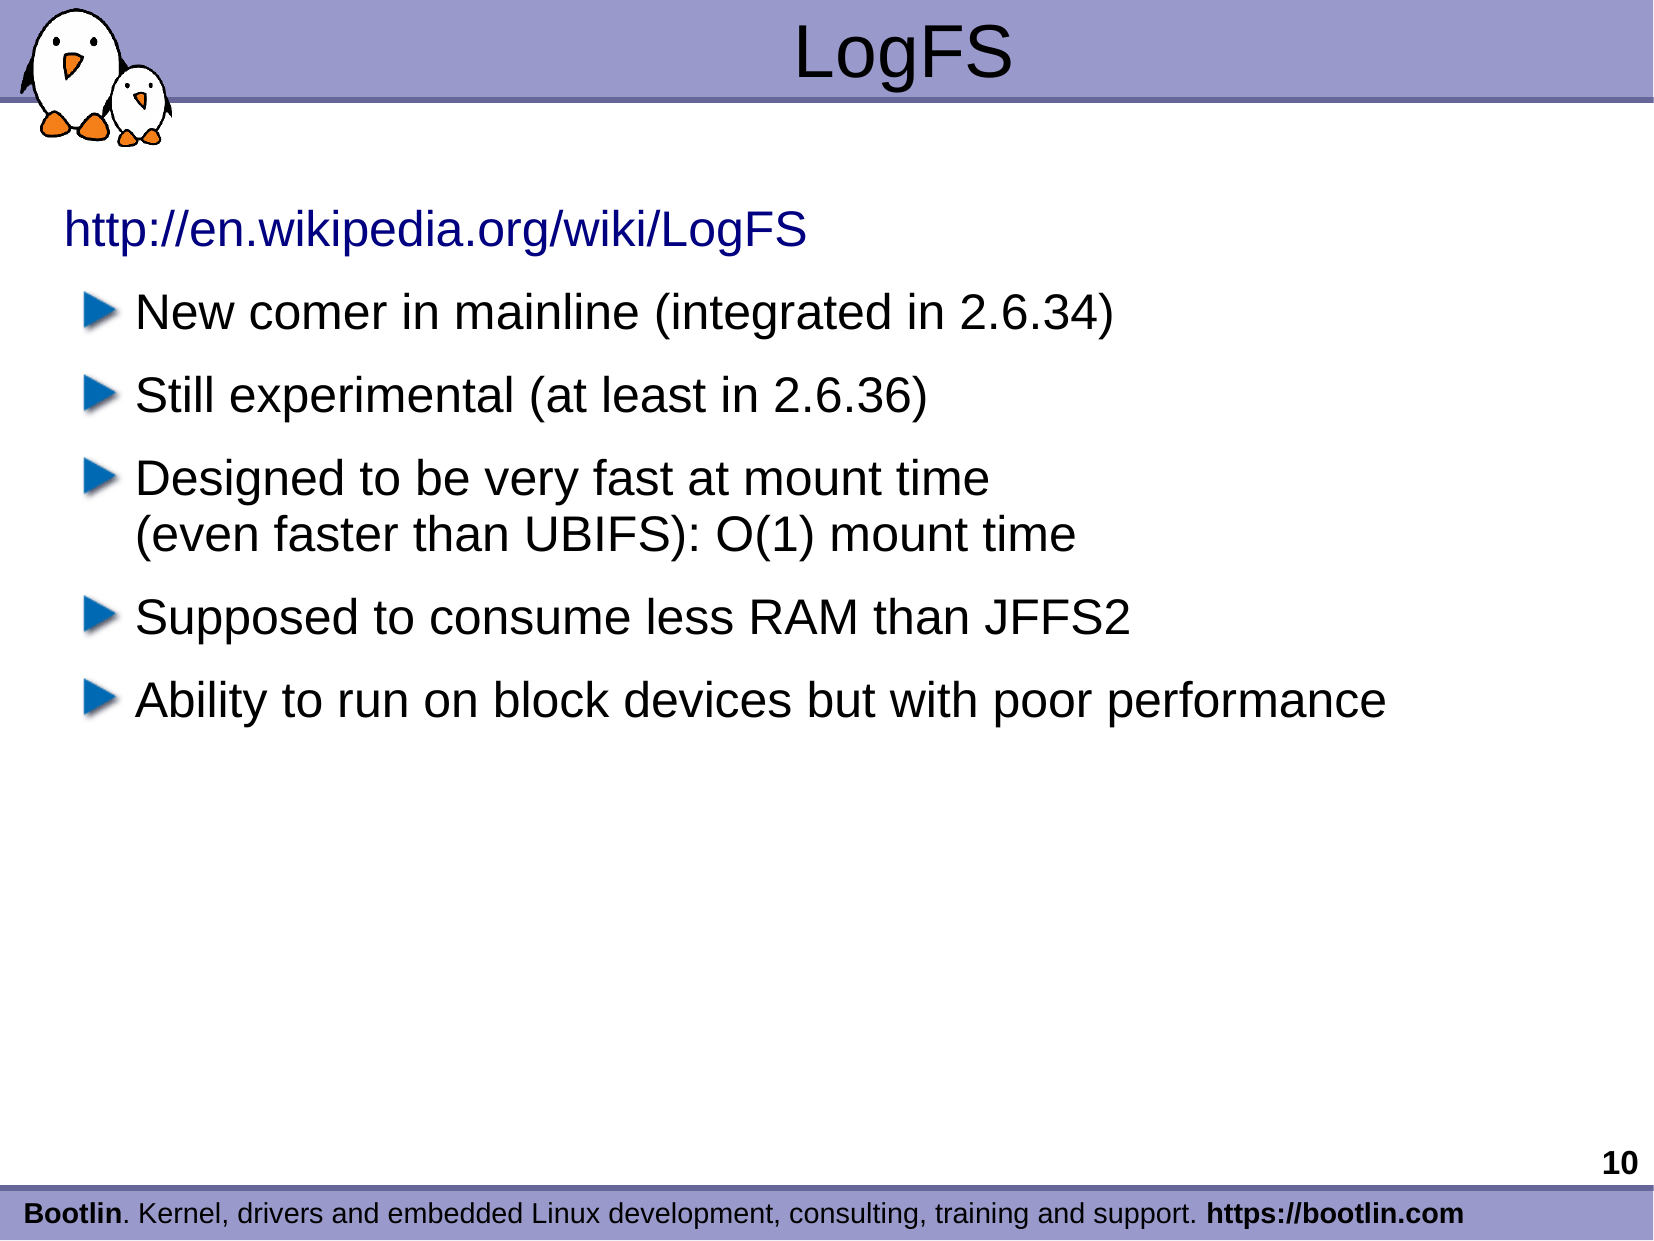

# LogFS
http://en.wikipedia.org/wiki/LogFS
New comer in mainline (integrated in 2.6.34)
Still experimental (at least in 2.6.36)
Designed to be very fast at mount time
(even faster than UBIFS): O(1) mount time
Supposed to consume less RAM than JFFS2
Ability to run on block devices but with poor performance